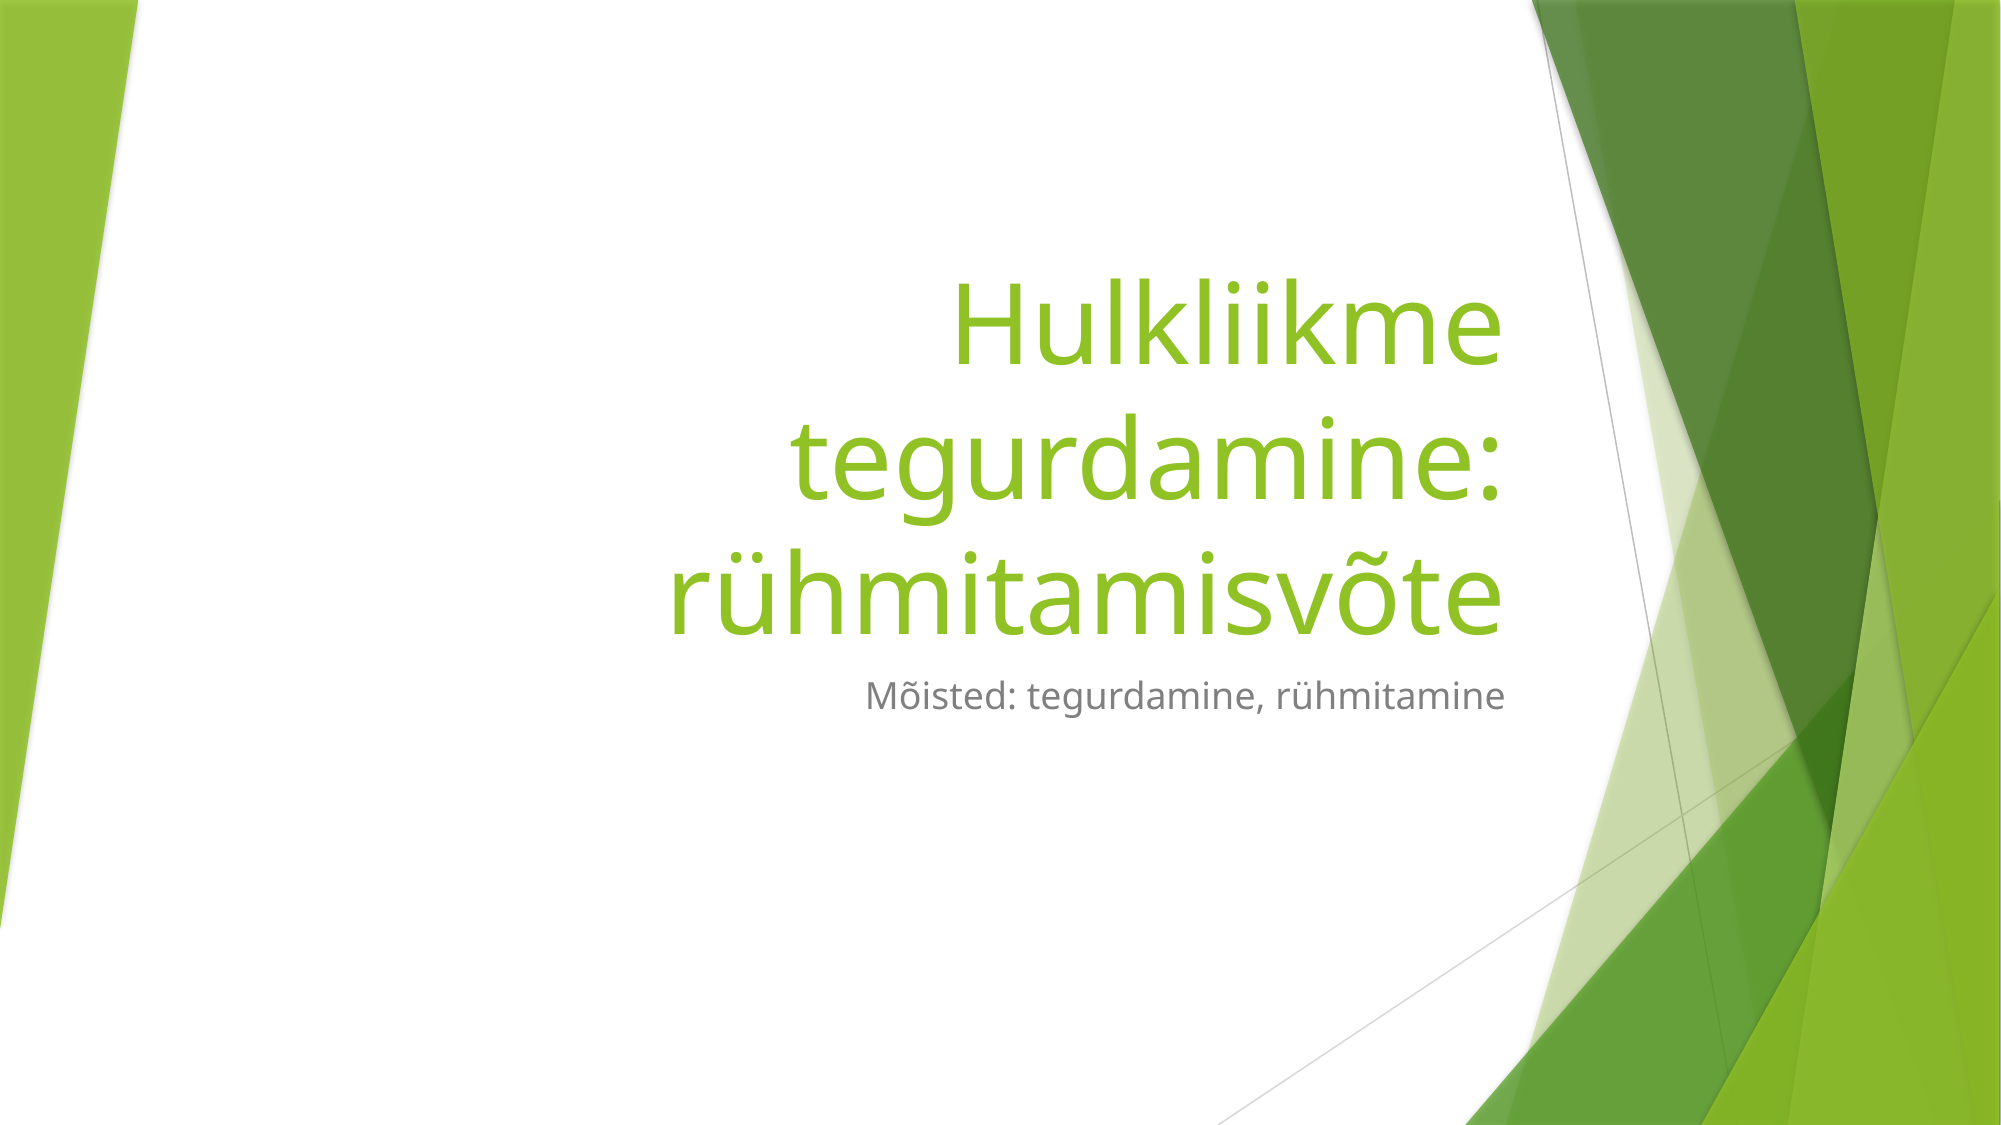

# Hulkliikme tegurdamine: rühmitamisvõte
Mõisted: tegurdamine, rühmitamine